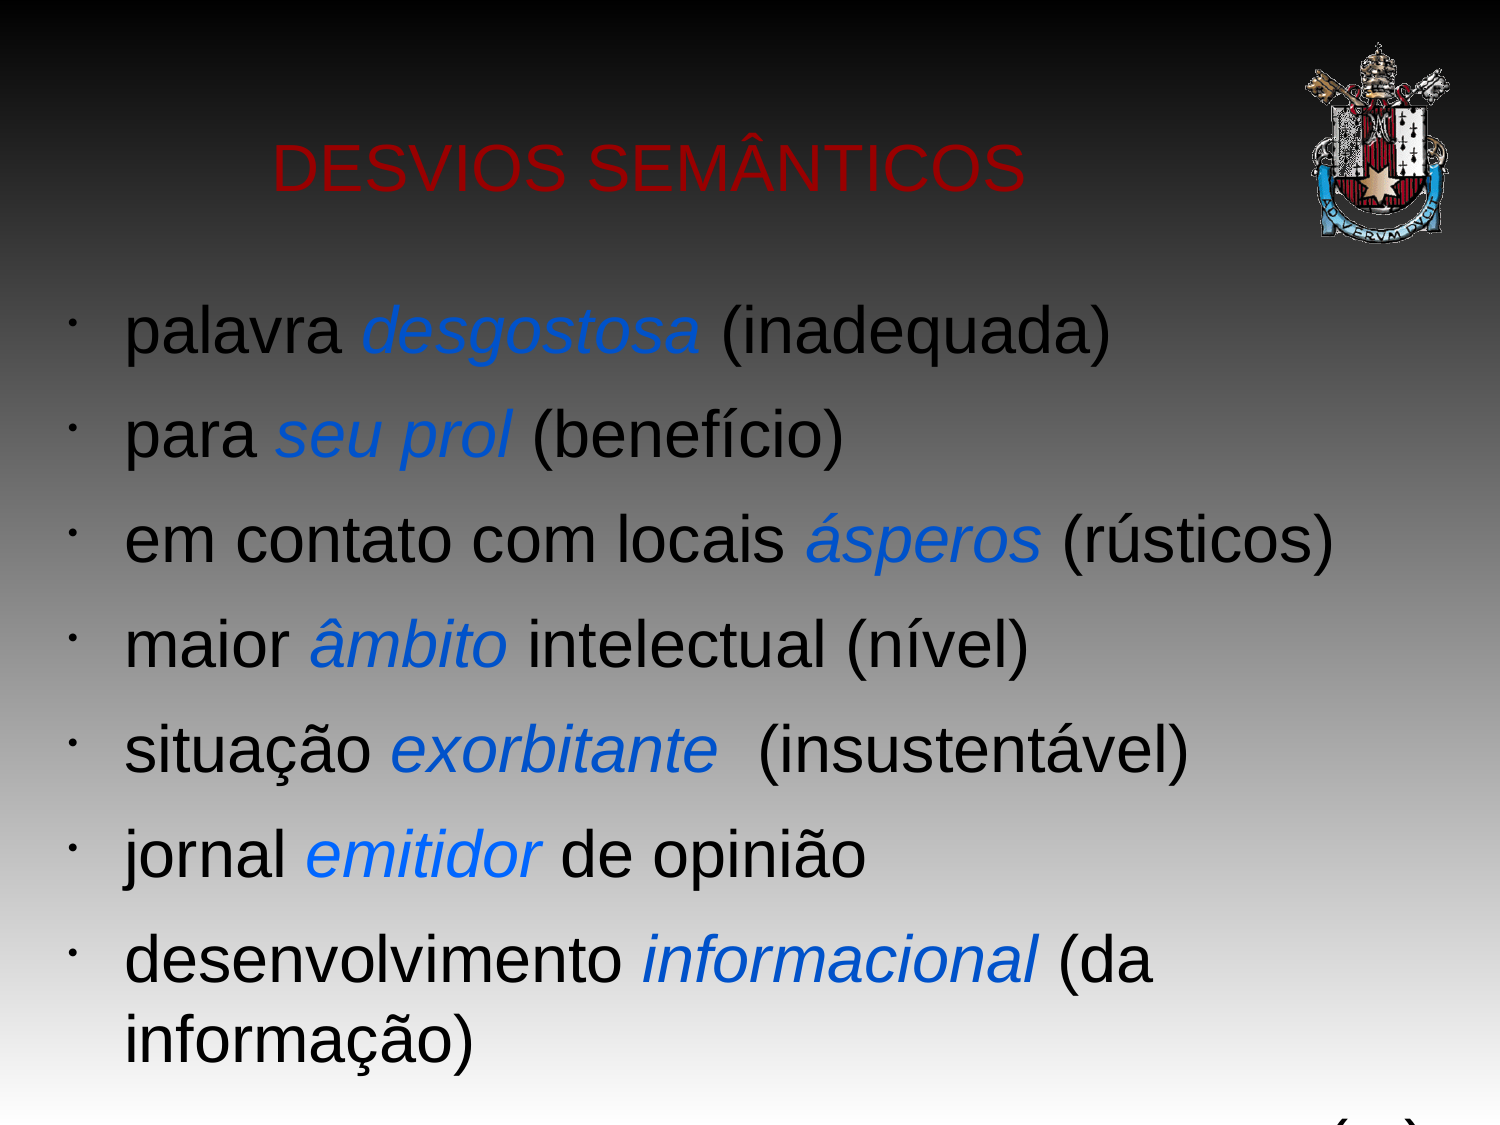

# DESVIOS SEMÂNTICOS
palavra desgostosa (inadequada)
para seu prol (benefício)
em contato com locais ásperos (rústicos)
maior âmbito intelectual (nível)
situação exorbitante (insustentável)
jornal emitidor de opinião
desenvolvimento informacional (da informação)
 (...)